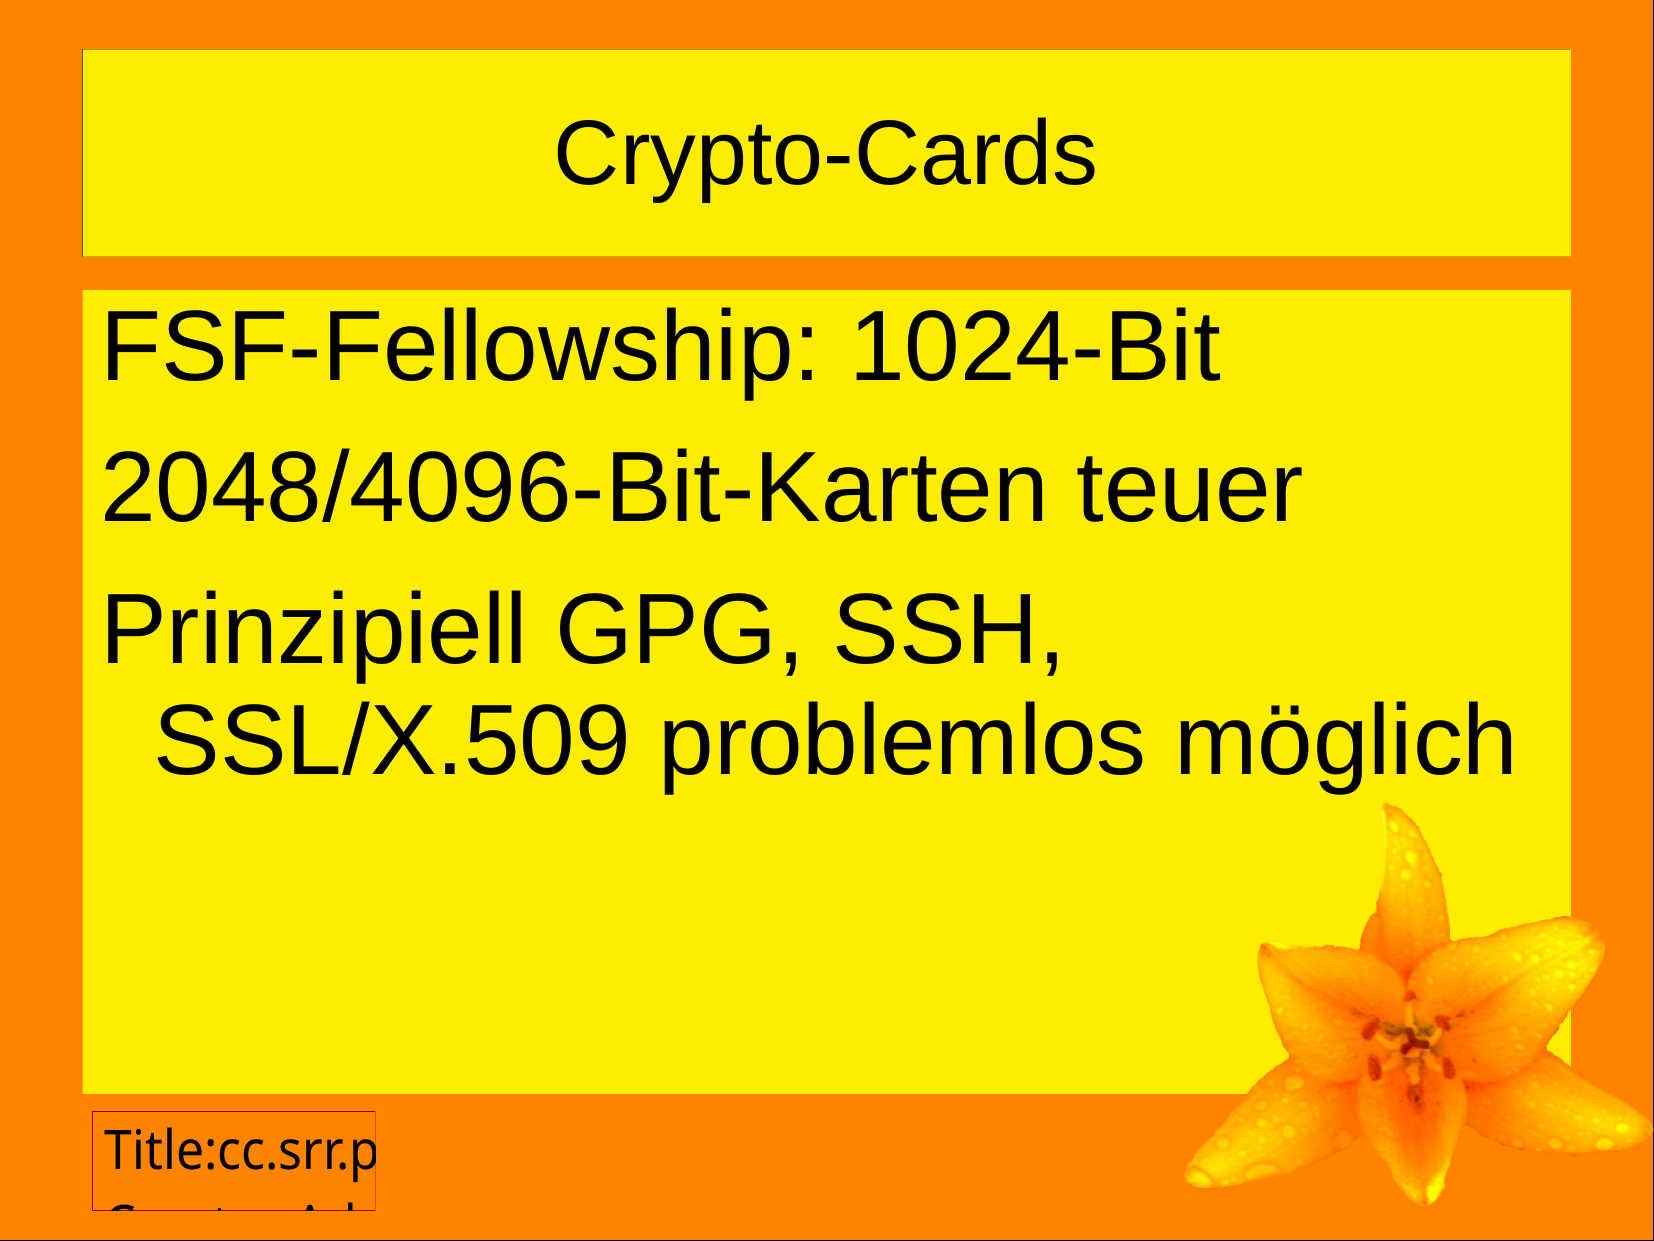

# Crypto-Cards
FSF-Fellowship: 1024-Bit
2048/4096-Bit-Karten teuer
Prinzipiell GPG, SSH, SSL/X.509 problemlos möglich